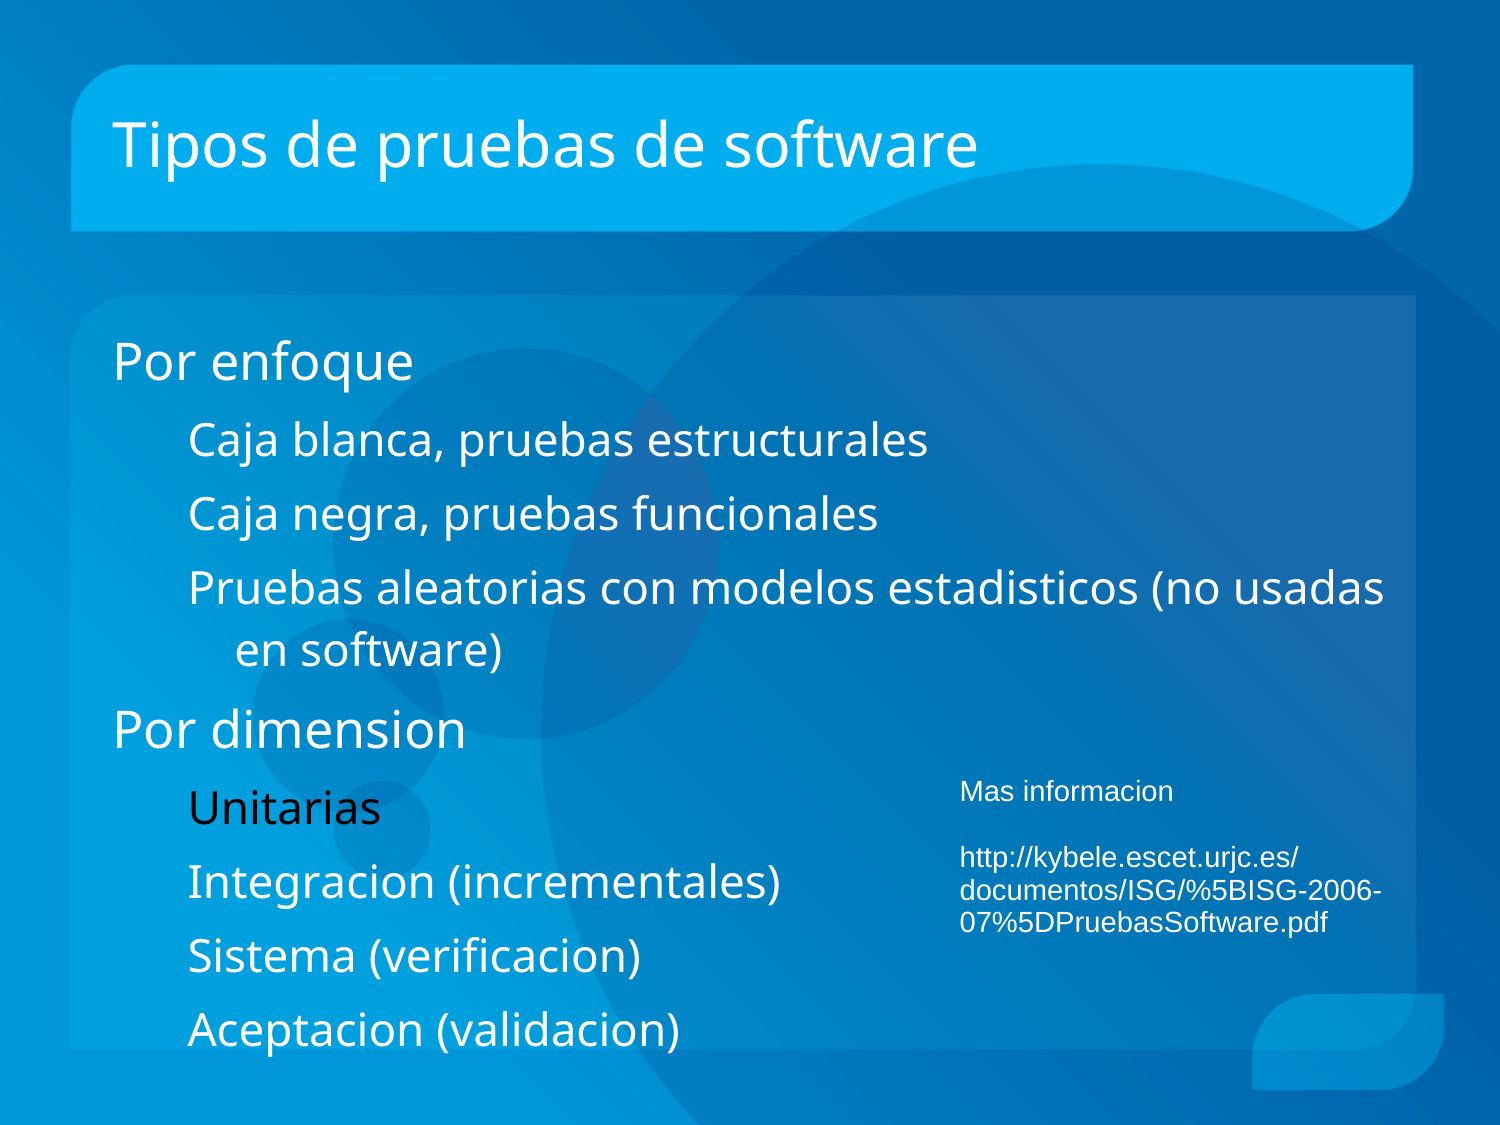

# Tipos de pruebas de software
Por enfoque
Caja blanca, pruebas estructurales
Caja negra, pruebas funcionales
Pruebas aleatorias con modelos estadisticos (no usadas en software)
Por dimension
Unitarias
Integracion (incrementales)
Sistema (verificacion)
Aceptacion (validacion)
Mas informacion
http://kybele.escet.urjc.es/documentos/ISG/%5BISG-2006-07%5DPruebasSoftware.pdf